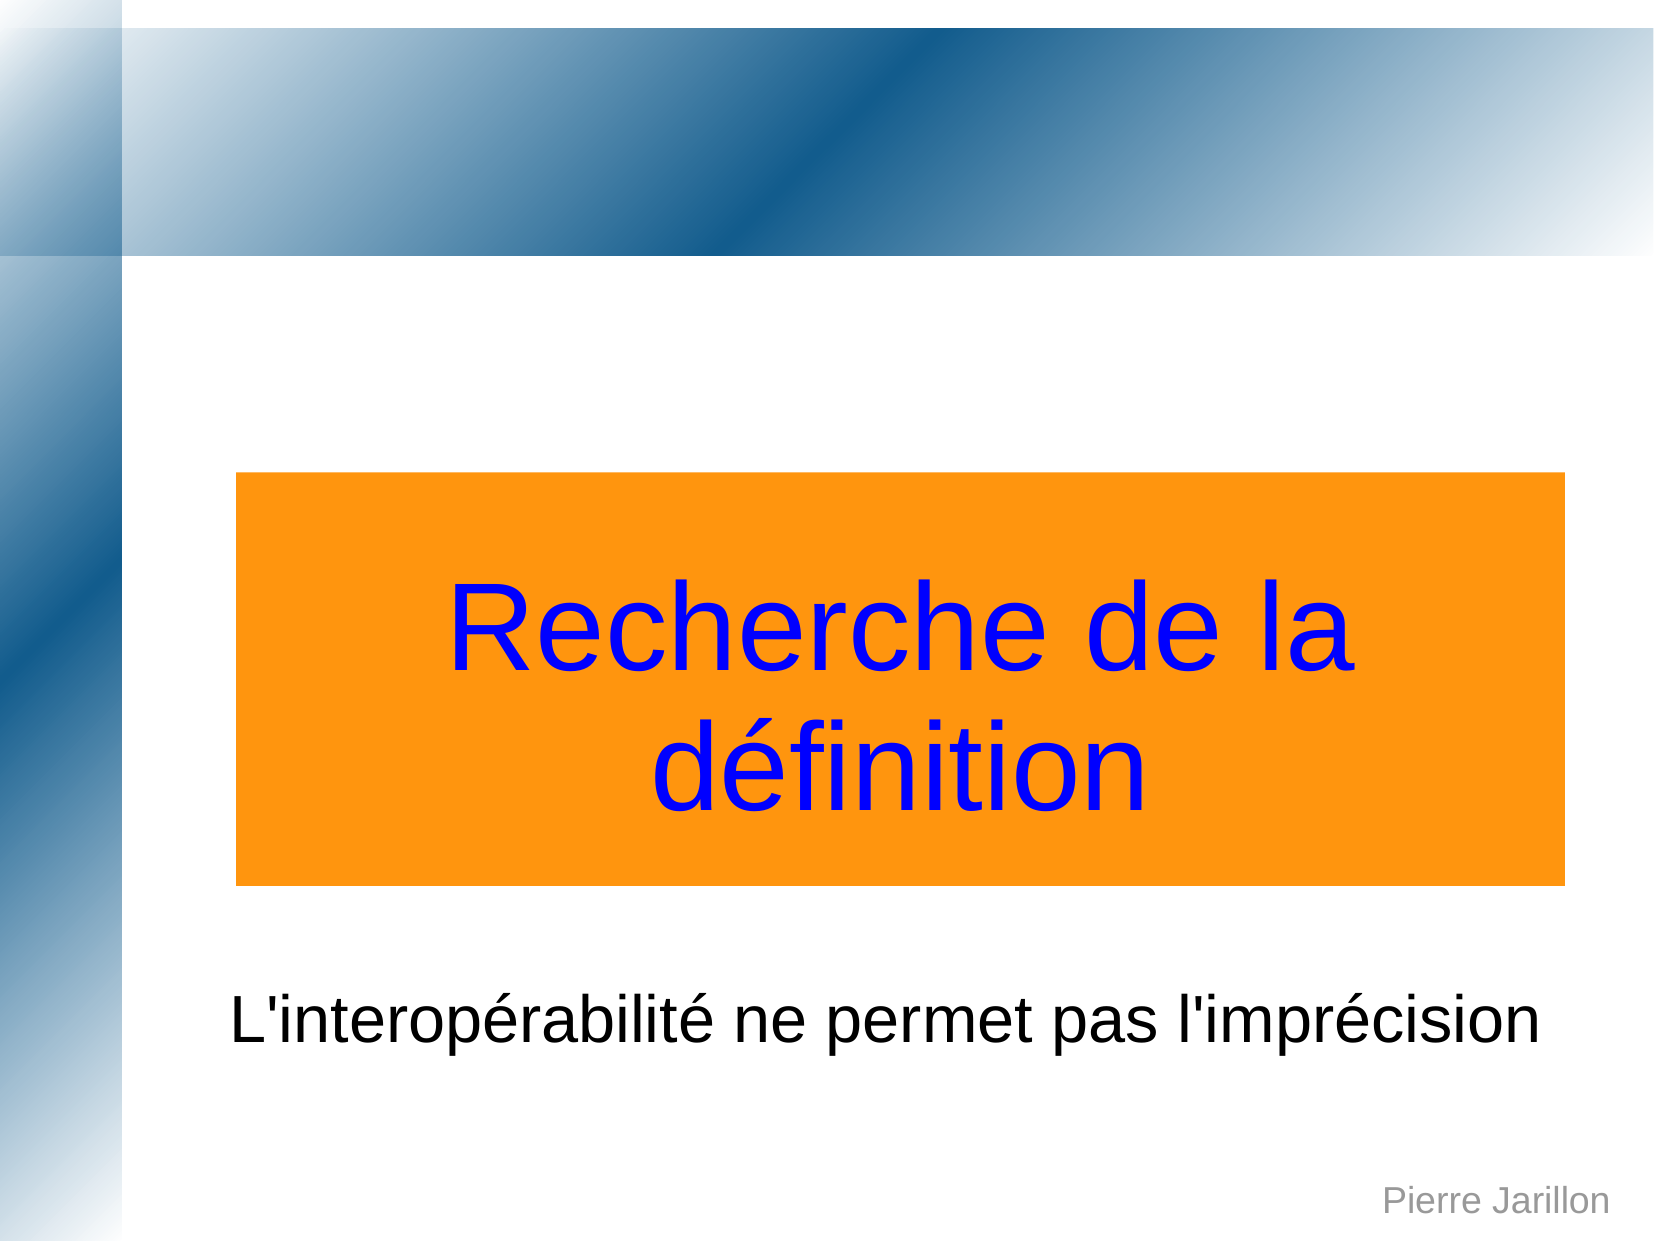

Recherche de la définition
L'interopérabilité ne permet pas l'imprécision